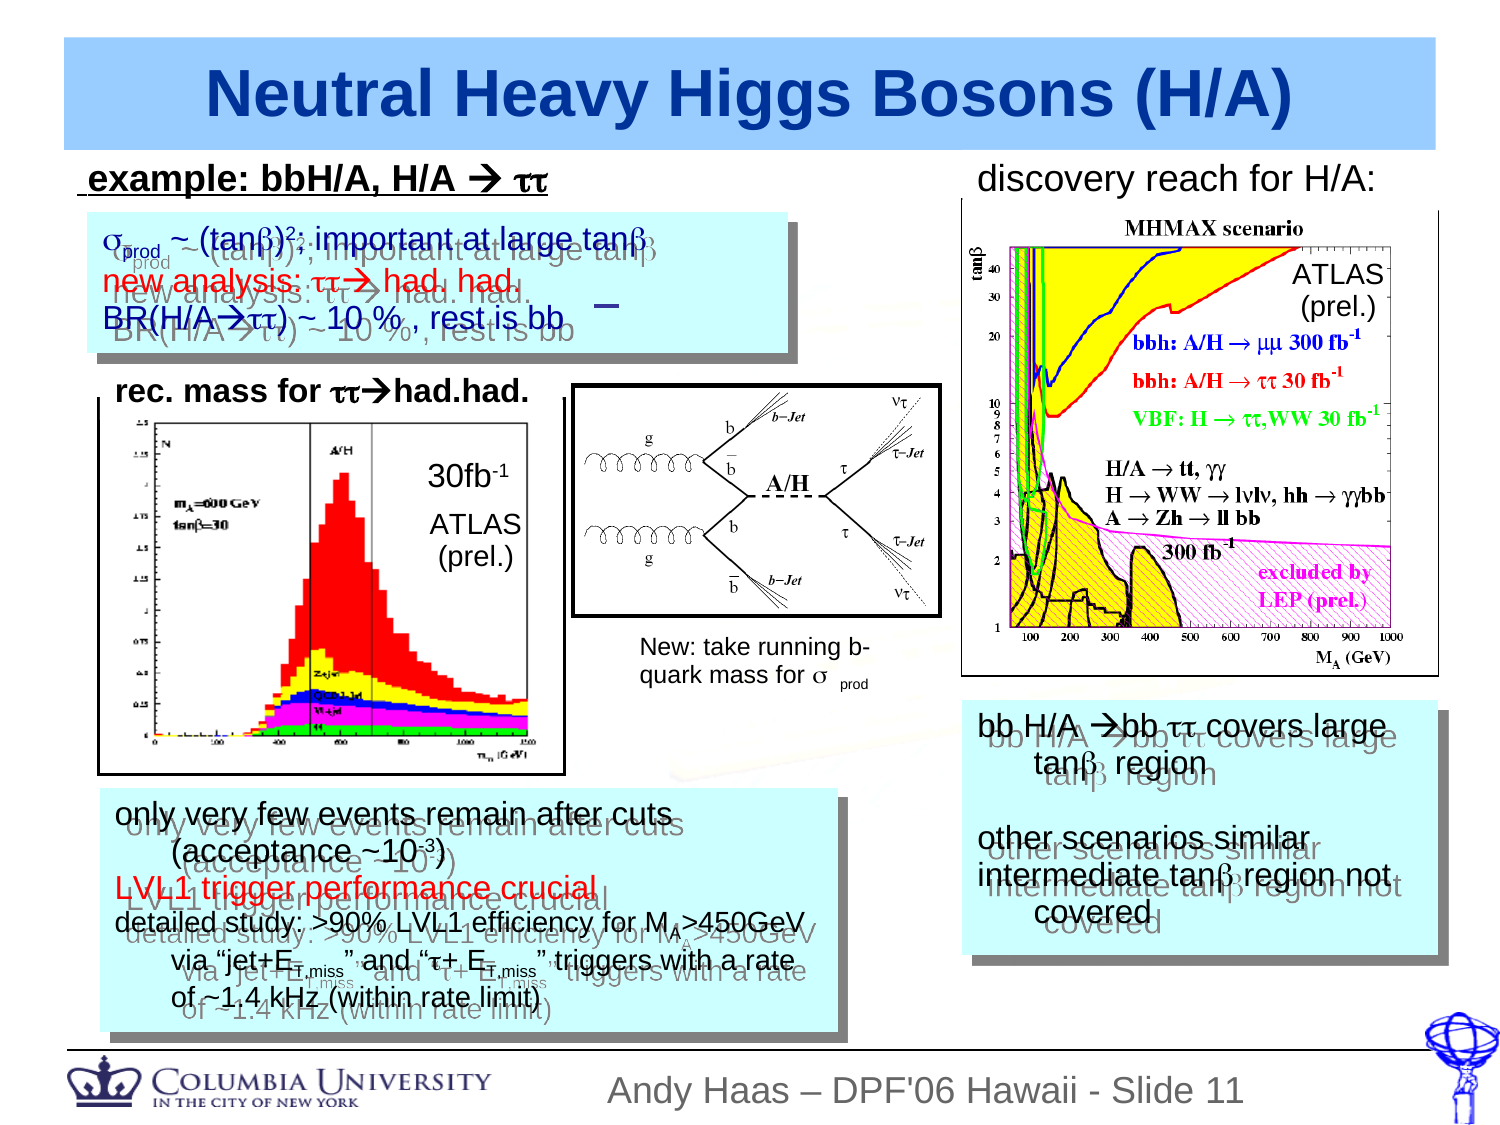

# Neutral Heavy Higgs Bosons (H/A)
 example: bbH/A, H/A  
discovery reach for H/A:
prod ~ (tan)2; important at large tan
new analysis:  had. had.
BR(H/A) ~ 10 % , rest is bb
ATLAS
 (prel.)
rec. mass for had.had.
30fb-1
ATLAS
 (prel.)
New: take running b-
quark mass for prod
bb H/A bb  covers large tanregion
other scenarios similar
intermediate tan region not covered
only very few events remain after cuts (acceptance ~10-3)
LVL1 trigger performance crucial
detailed study: >90% LVL1 efficiency for MA>450GeV via “jet+ET,miss” and “+ ET,miss” triggers with a rate of ~1.4 kHz (within rate limit)